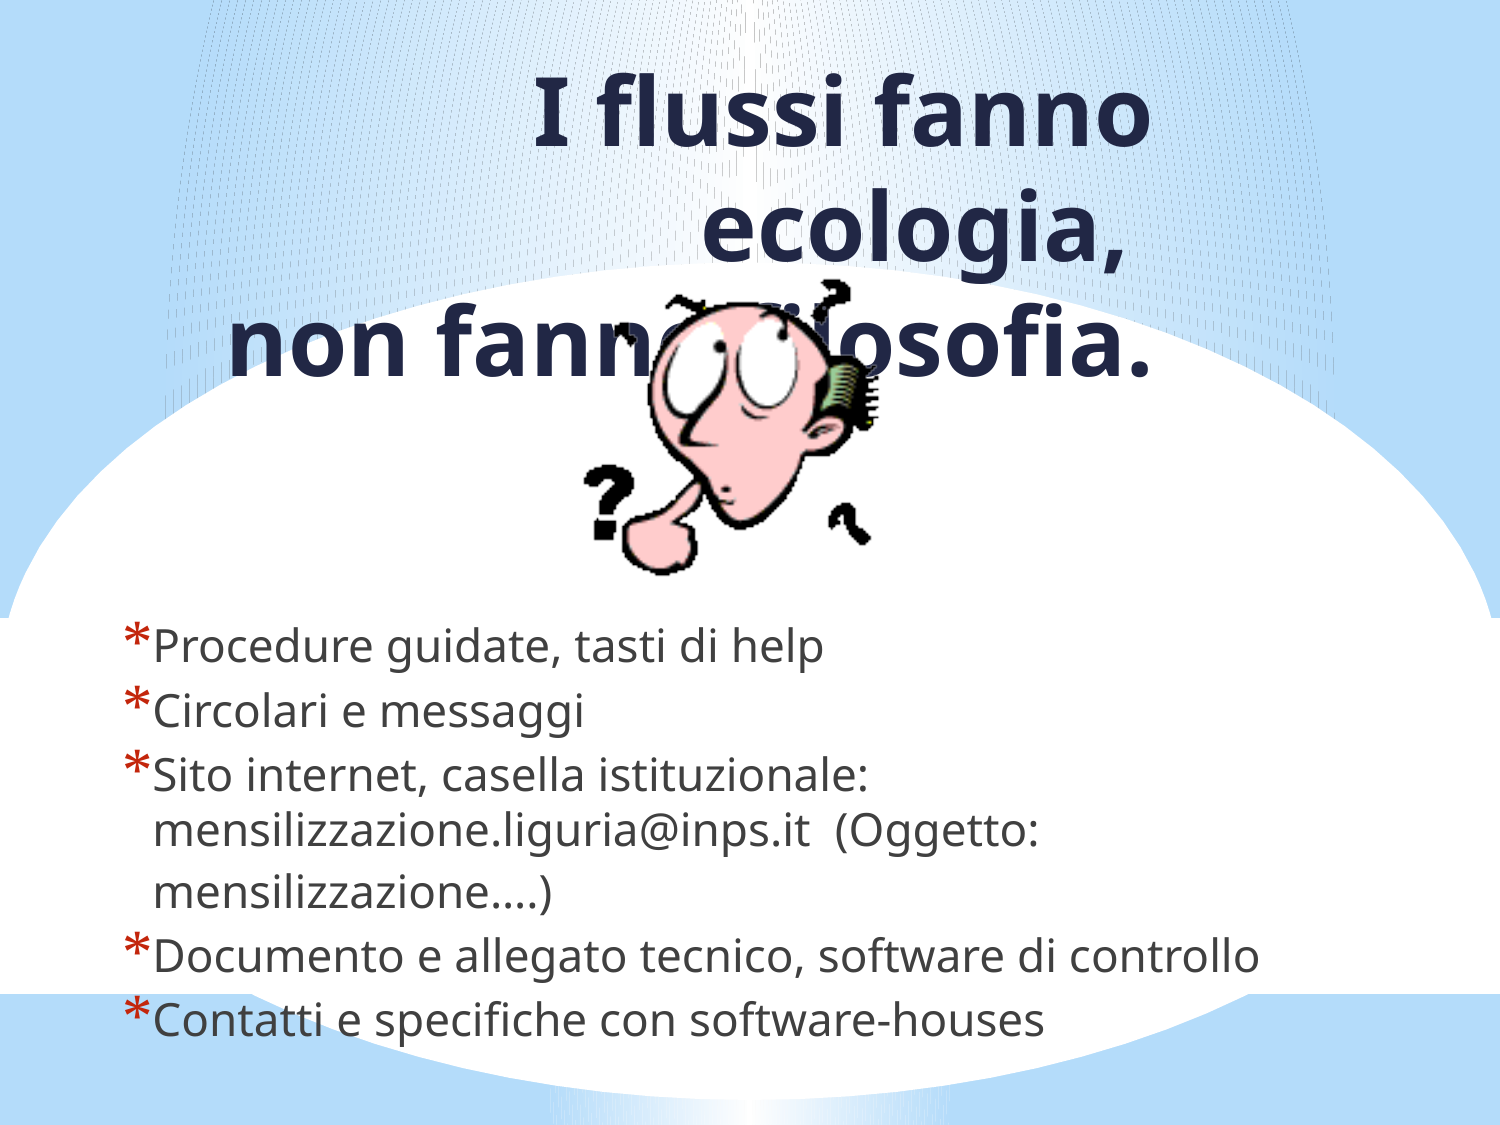

# I flussi fanno ecologia, non fanno filosofia.
Procedure guidate, tasti di help
Circolari e messaggi
Sito internet, casella istituzionale: mensilizzazione.liguria@inps.it (Oggetto: mensilizzazione….)
Documento e allegato tecnico, software di controllo
Contatti e specifiche con software-houses